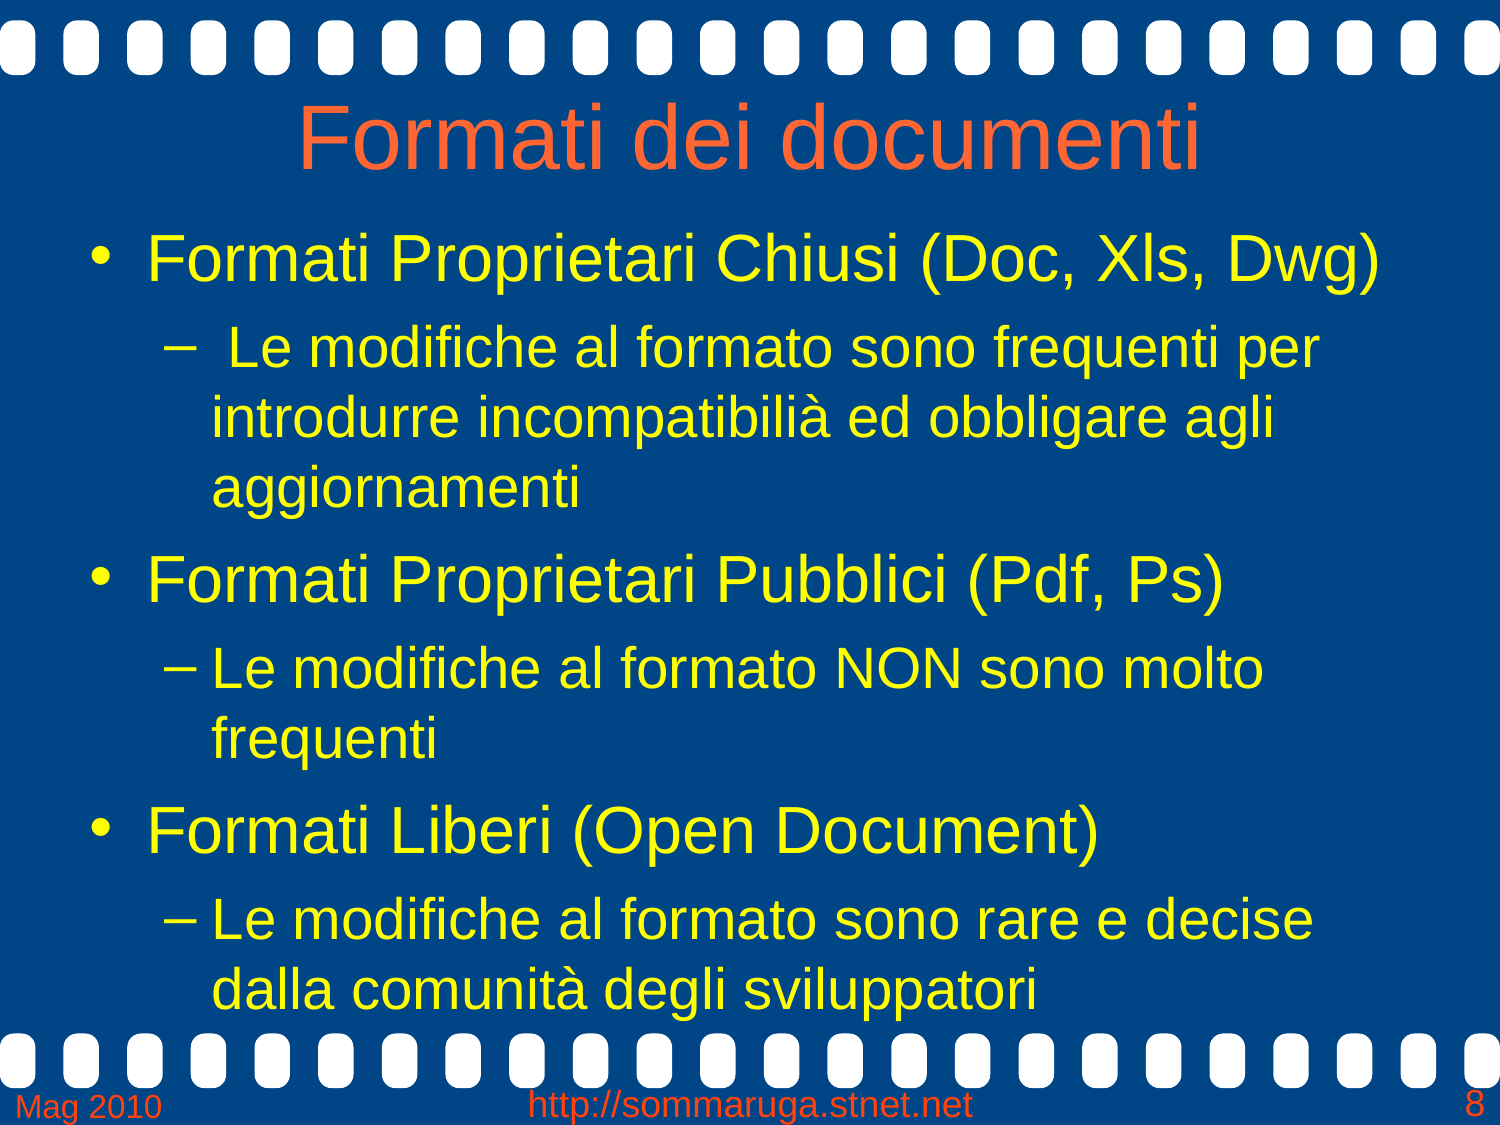

# Formati dei documenti
Formati Proprietari Chiusi (Doc, Xls, Dwg)
 Le modifiche al formato sono frequenti per introdurre incompatibilià ed obbligare agli aggiornamenti
Formati Proprietari Pubblici (Pdf, Ps)
Le modifiche al formato NON sono molto frequenti
Formati Liberi (Open Document)
Le modifiche al formato sono rare e decise dalla comunità degli sviluppatori